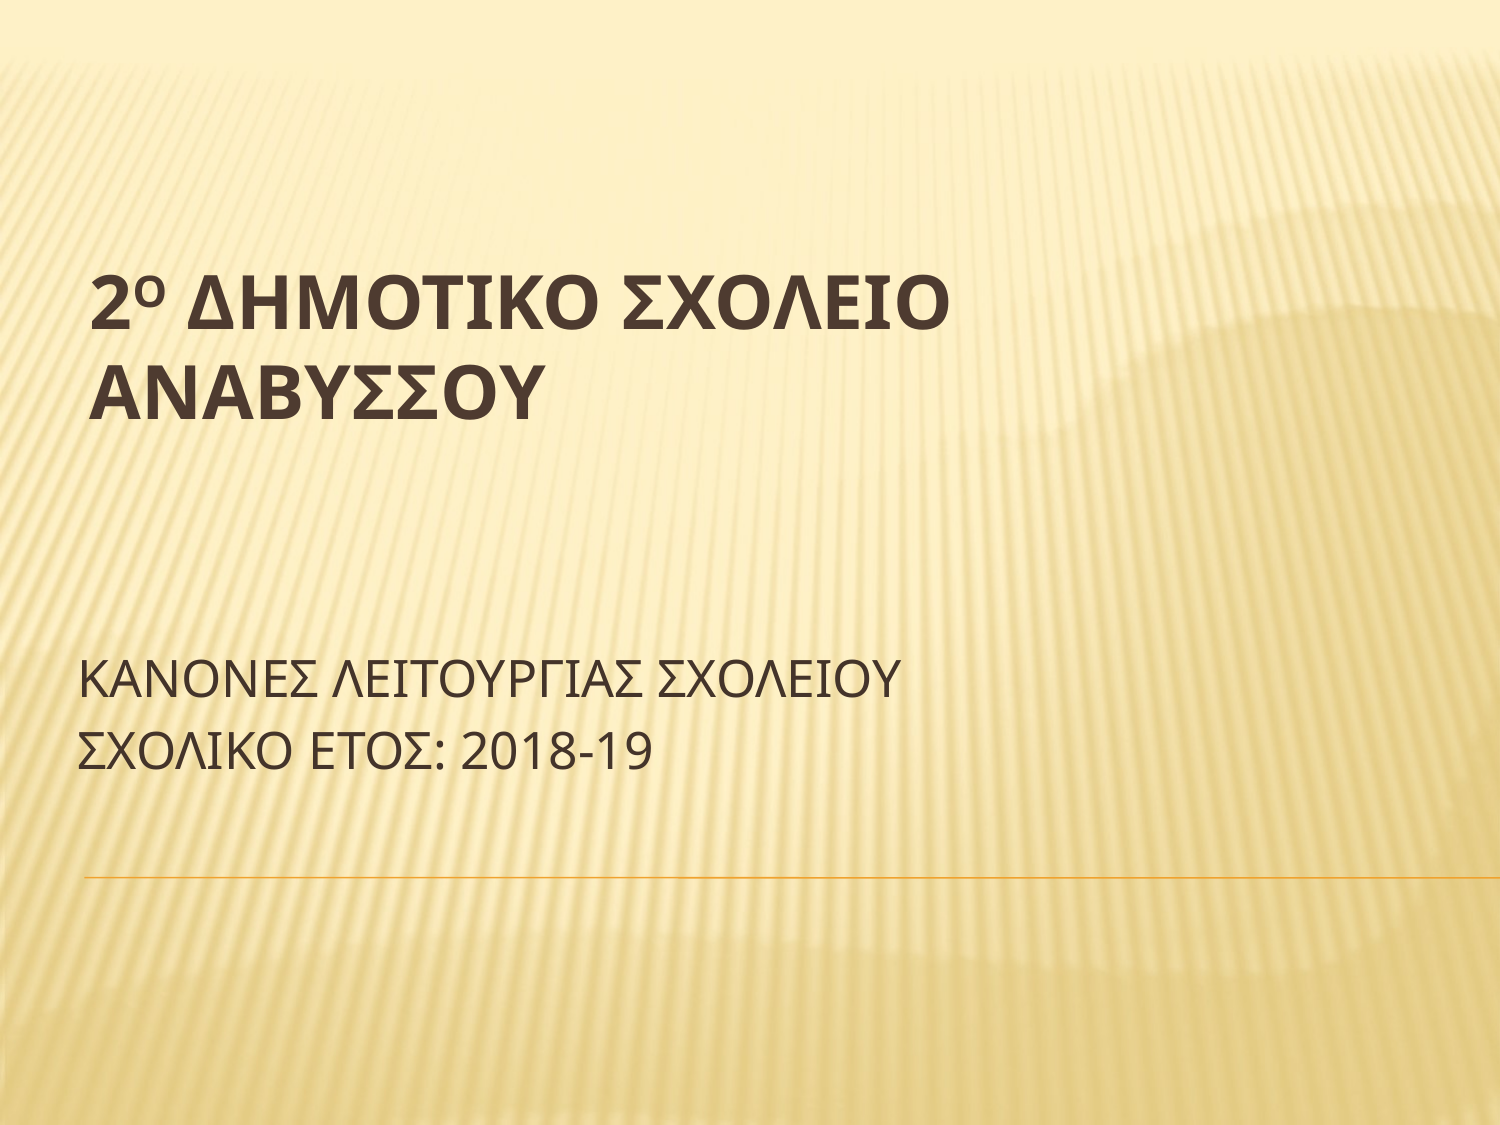

# 2ο ΔΗΜΟΤΙΚΟ ΣΧΟΛΕΙΟ ΑΝΑΒΥΣΣΟΥ
ΚΑΝΟΝΕΣ ΛΕΙΤΟΥΡΓΙΑΣ ΣΧΟΛΕΙΟΥ
ΣΧΟΛΙΚΟ ΕΤΟΣ: 2018-19